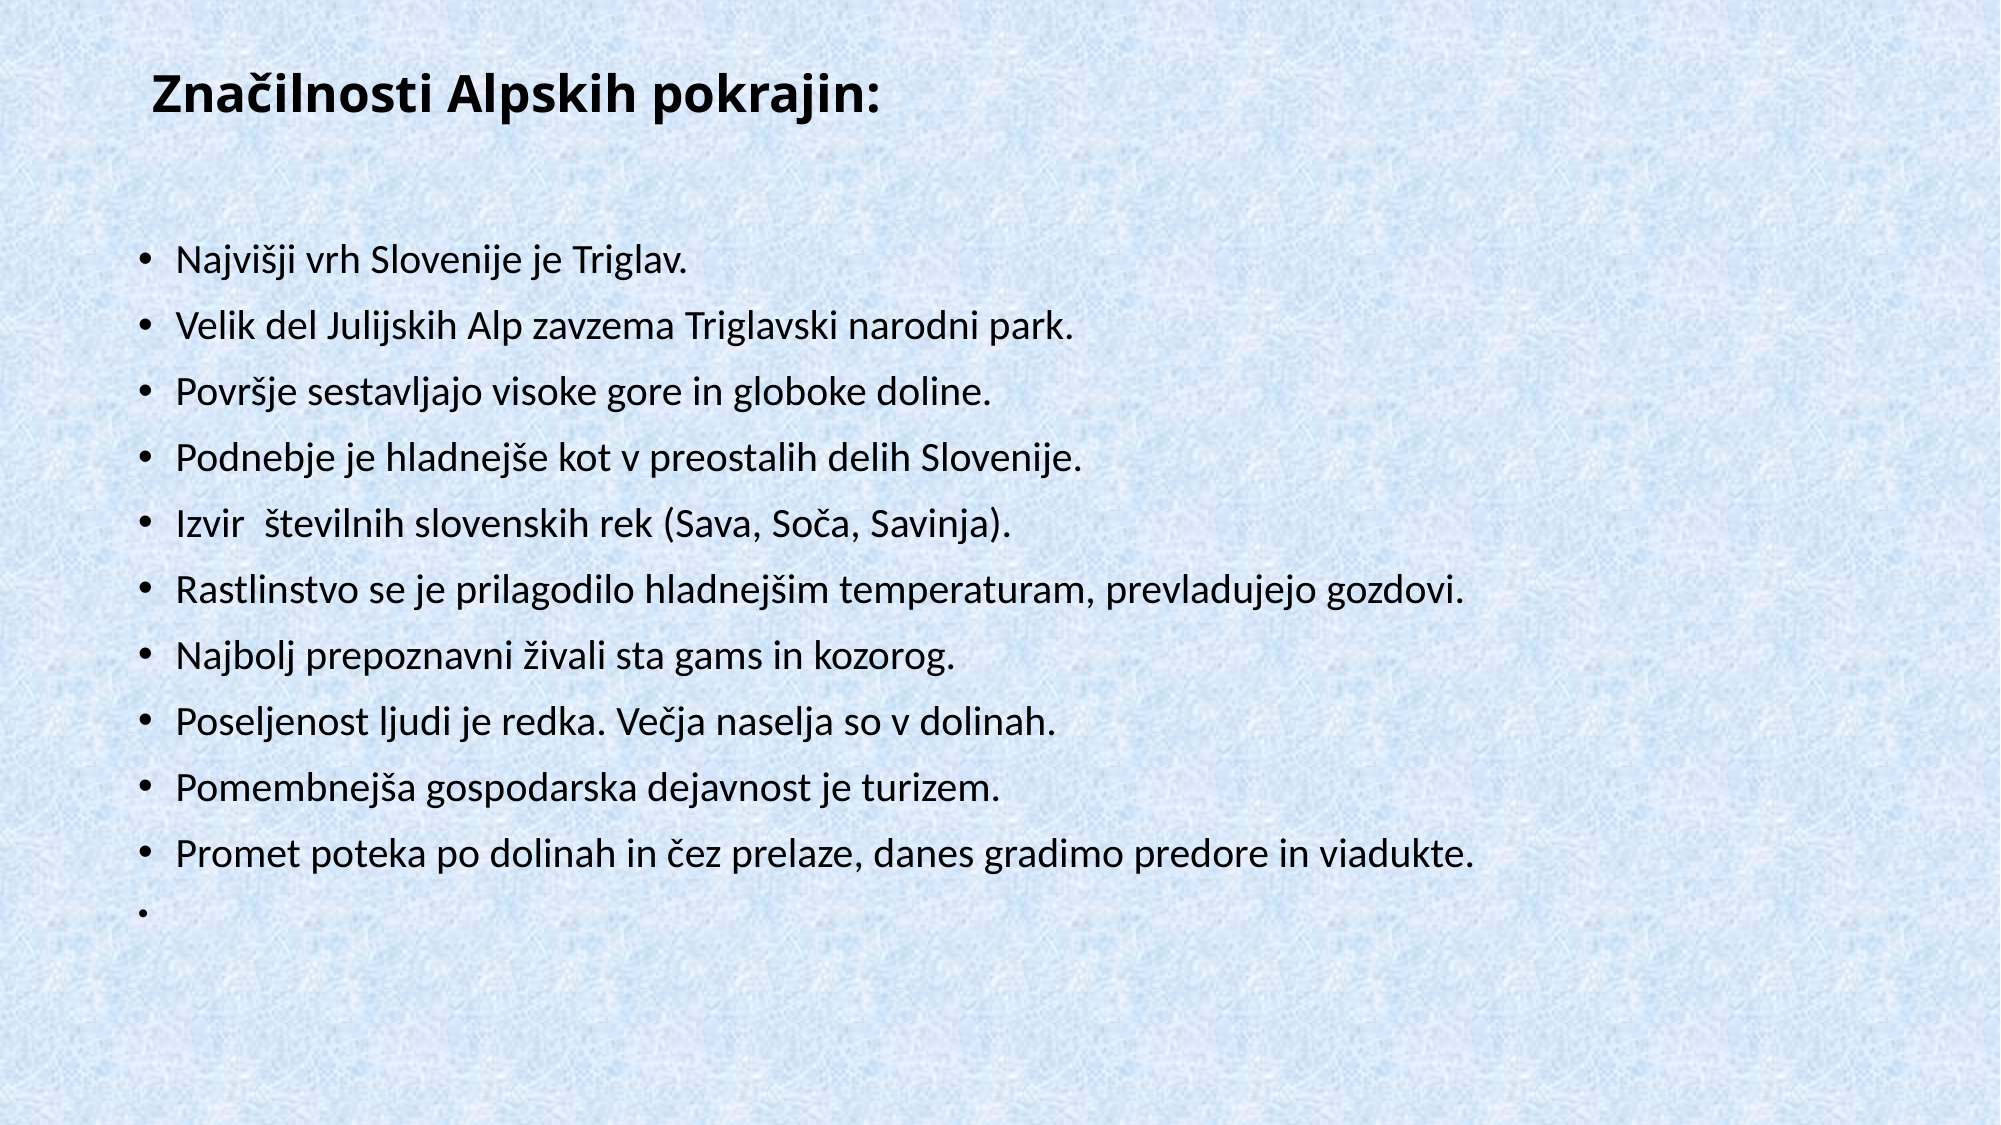

# Značilnosti Alpskih pokrajin:
Najvišji vrh Slovenije je Triglav.
Velik del Julijskih Alp zavzema Triglavski narodni park.
Površje sestavljajo visoke gore in globoke doline.
Podnebje je hladnejše kot v preostalih delih Slovenije.
Izvir številnih slovenskih rek (Sava, Soča, Savinja).
Rastlinstvo se je prilagodilo hladnejšim temperaturam, prevladujejo gozdovi.
Najbolj prepoznavni živali sta gams in kozorog.
Poseljenost ljudi je redka. Večja naselja so v dolinah.
Pomembnejša gospodarska dejavnost je turizem.
Promet poteka po dolinah in čez prelaze, danes gradimo predore in viadukte.